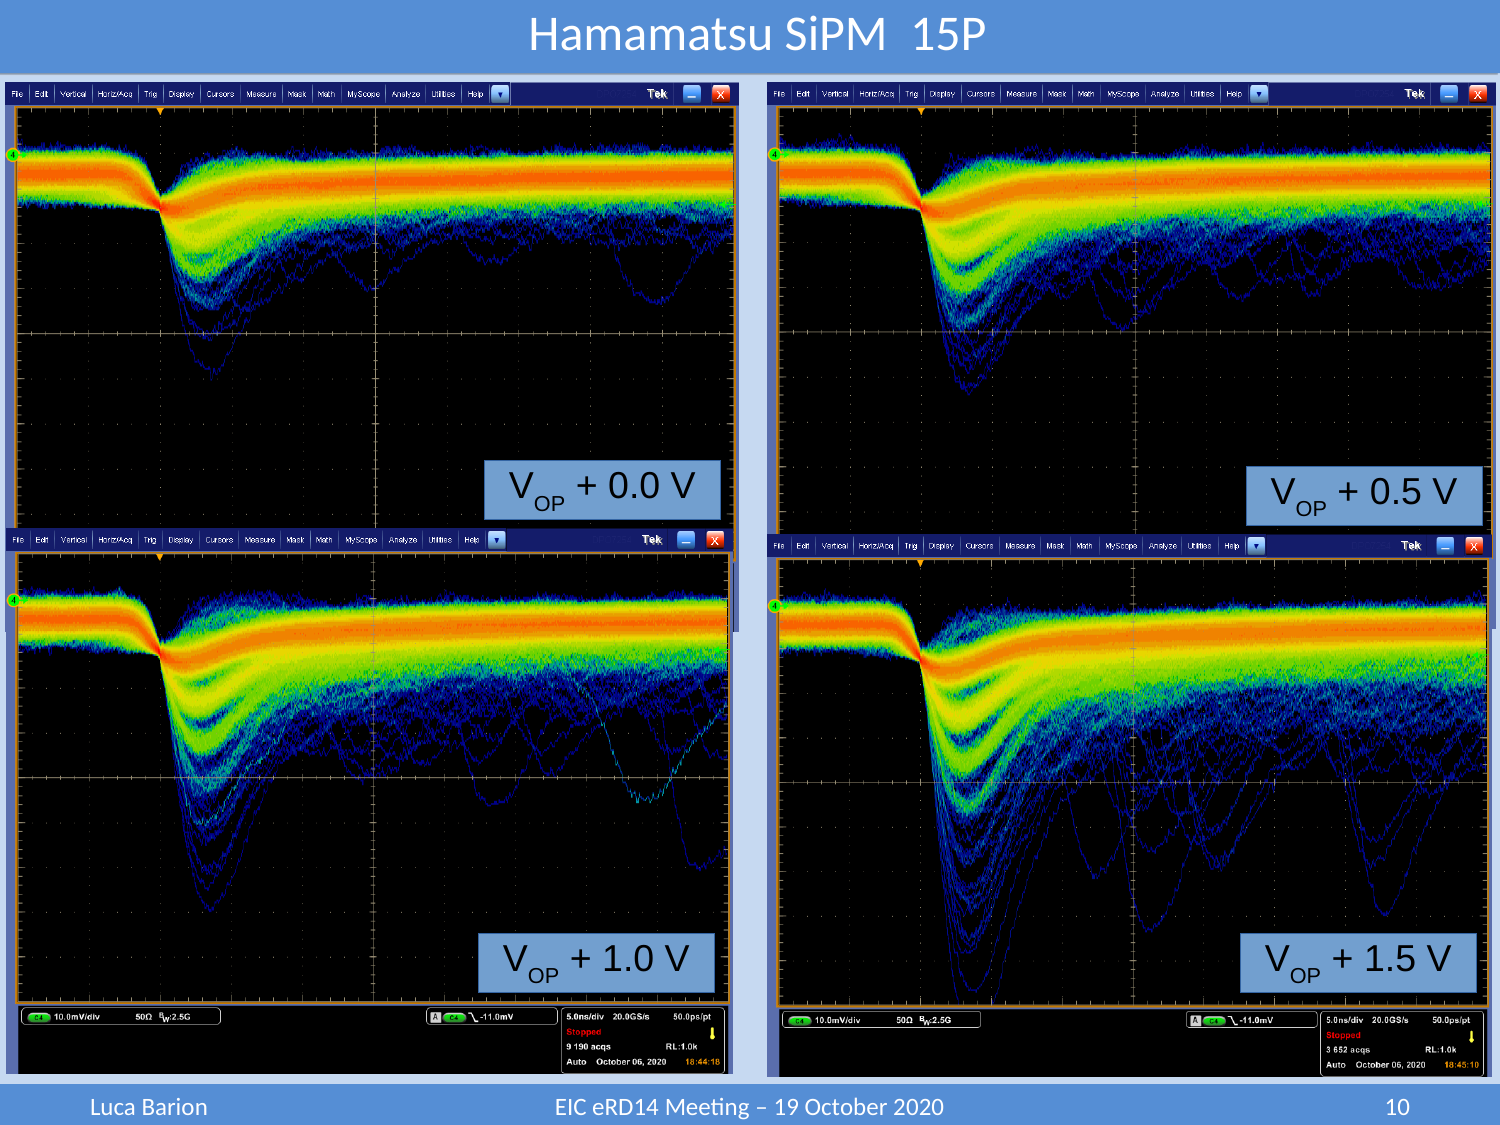

Hamamatsu SiPM 15P
VOP + 0.0 V
VOP + 0.5 V
VOP + 1.0 V
VOP + 1.5 V
Luca Barion
EIC eRD14 Meeting – 19 October 2020